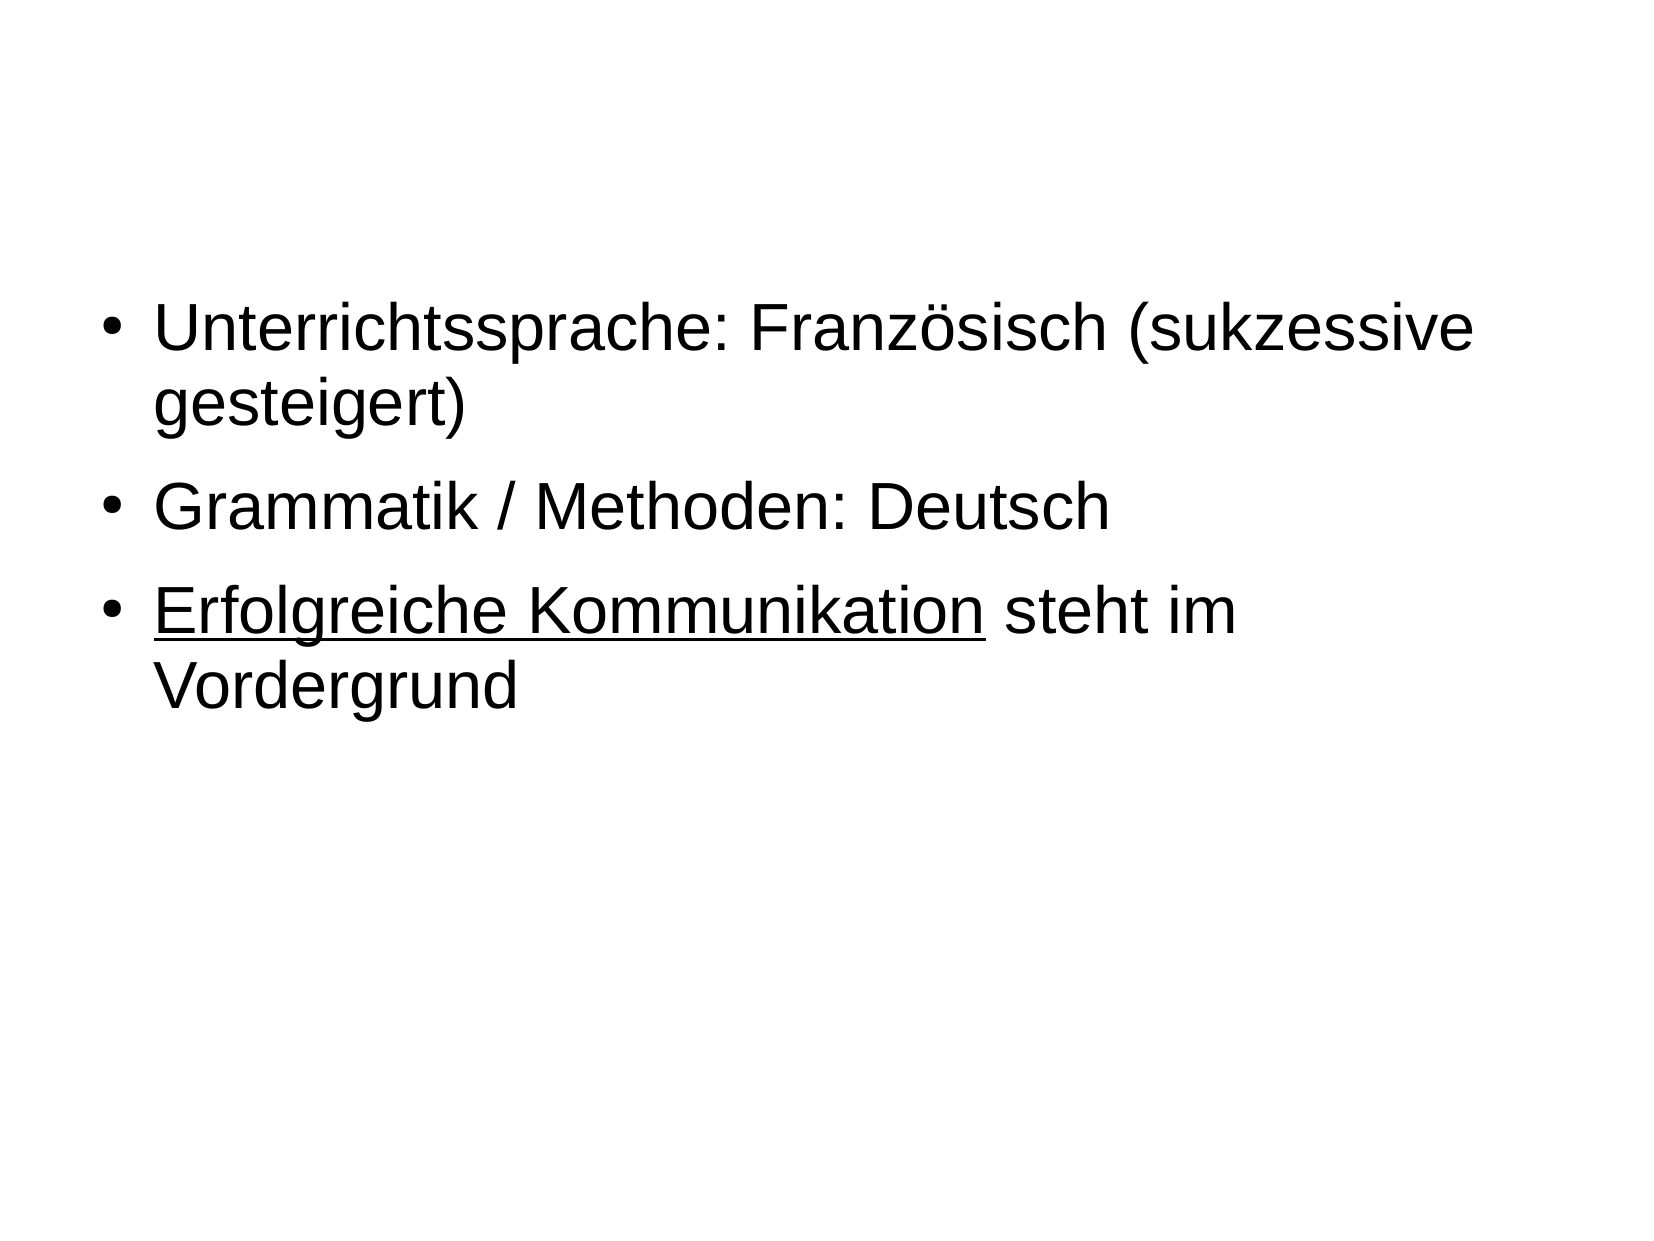

# Unterrichtssprache: Französisch (sukzessive gesteigert)
Grammatik / Methoden: Deutsch
Erfolgreiche Kommunikation steht im Vordergrund